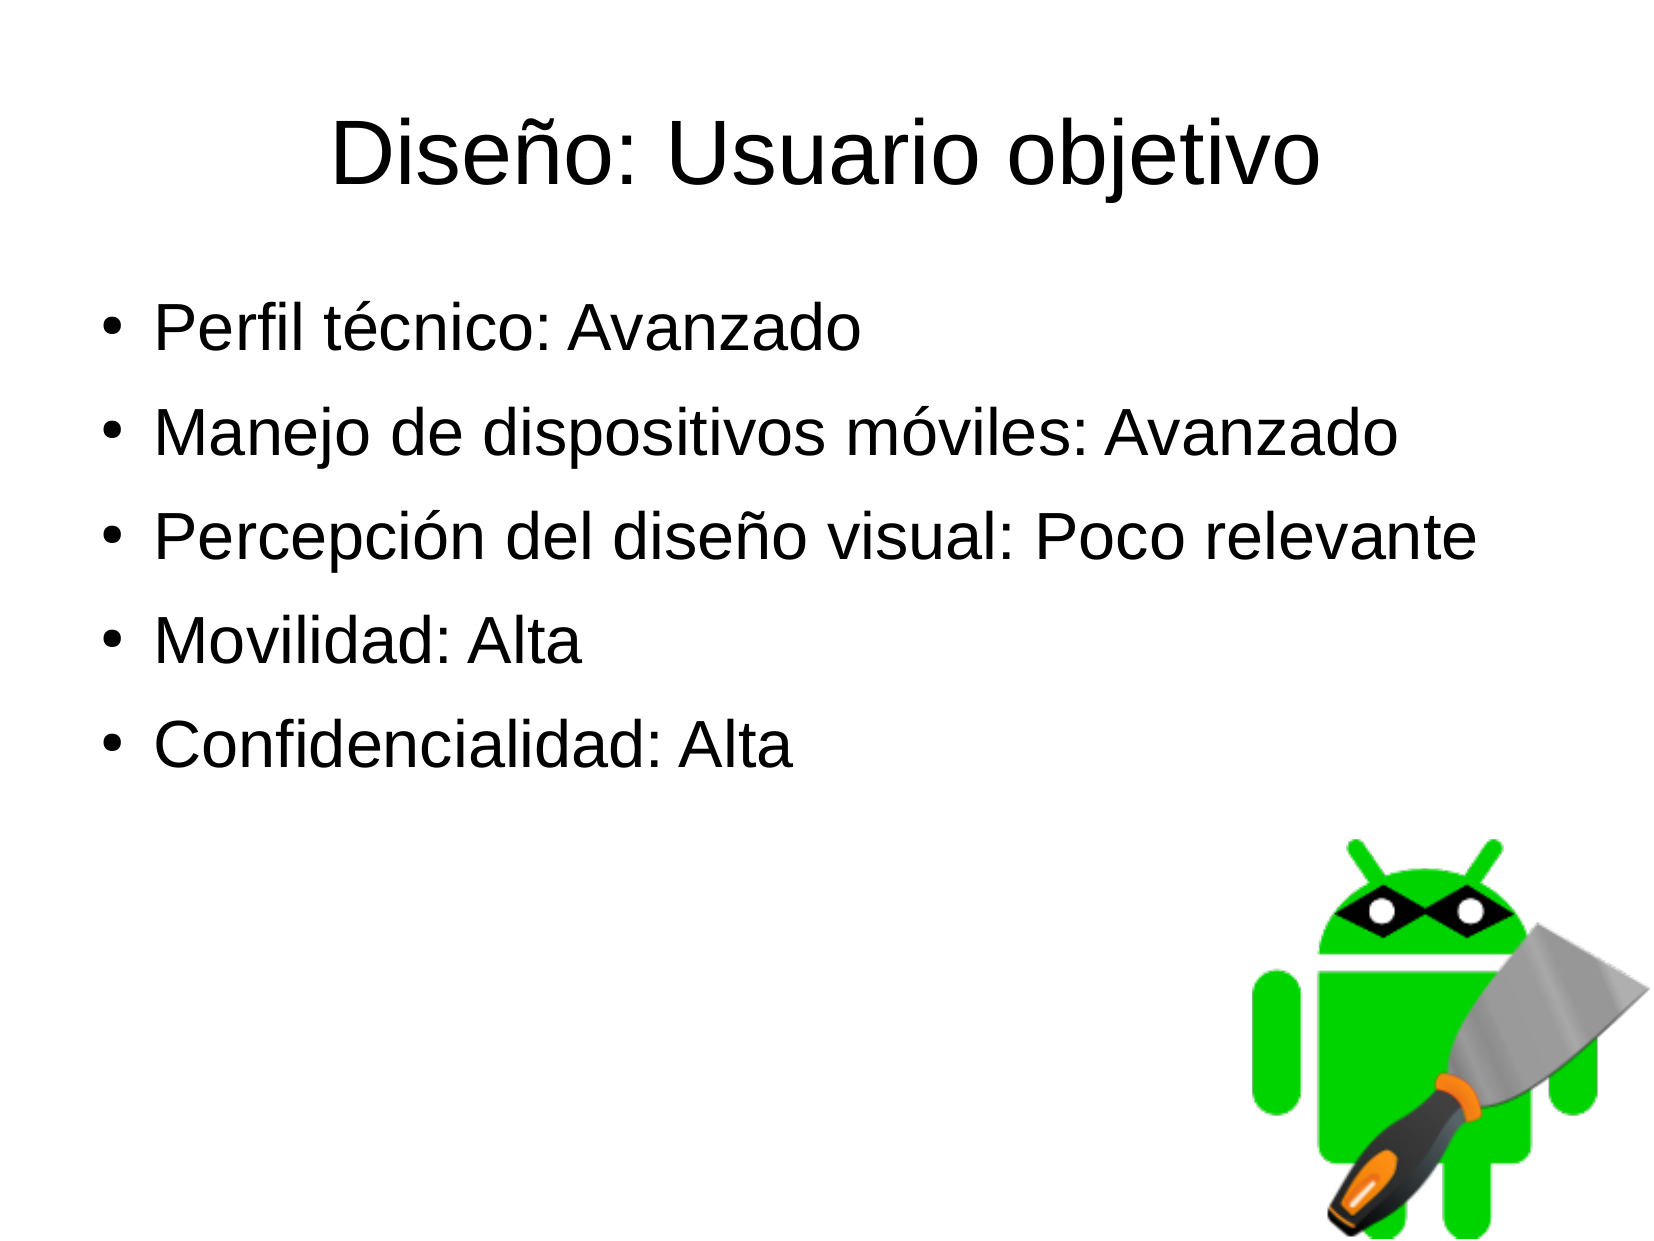

# Diseño: Usuario objetivo
Perfil técnico: Avanzado
Manejo de dispositivos móviles: Avanzado
Percepción del diseño visual: Poco relevante
Movilidad: Alta
Confidencialidad: Alta